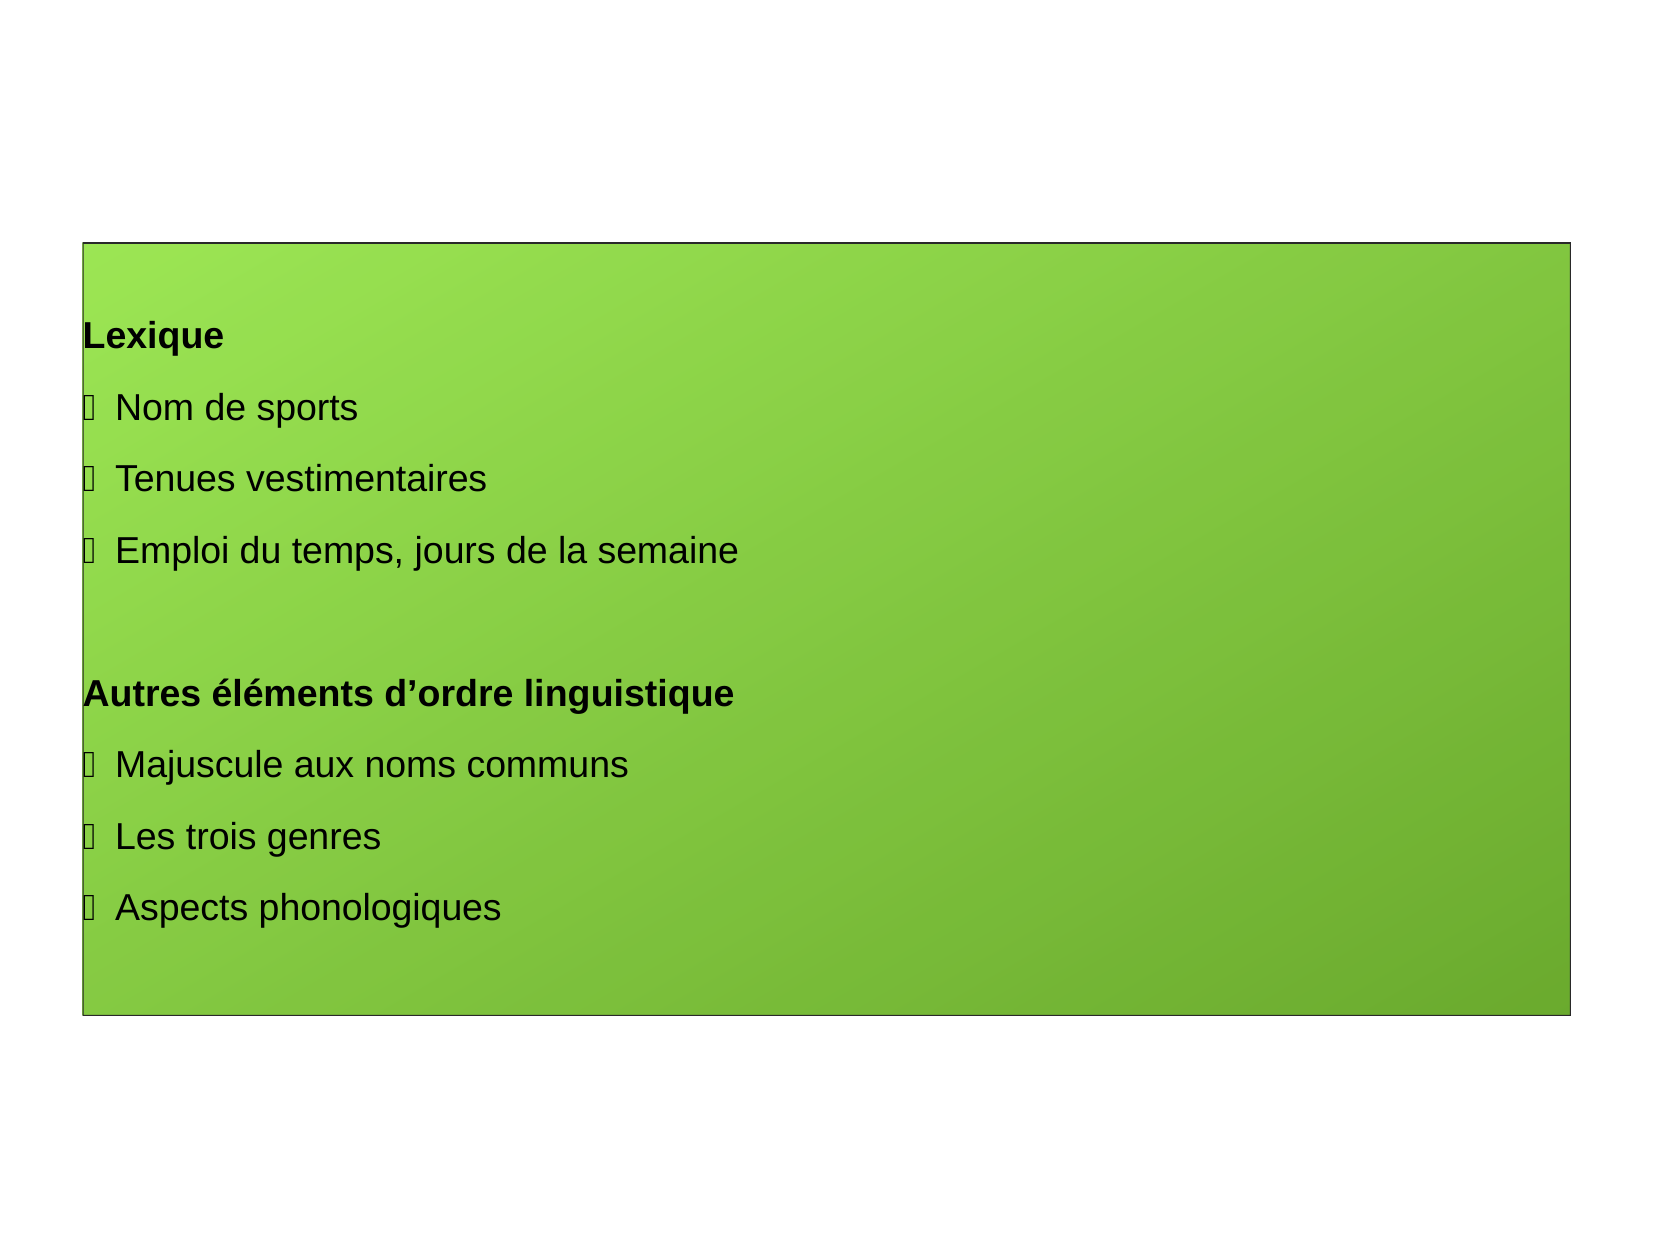

# Lexique
 Nom de sports
 Tenues vestimentaires
 Emploi du temps, jours de la semaine
Autres éléments d’ordre linguistique
 Majuscule aux noms communs
 Les trois genres
 Aspects phonologiques